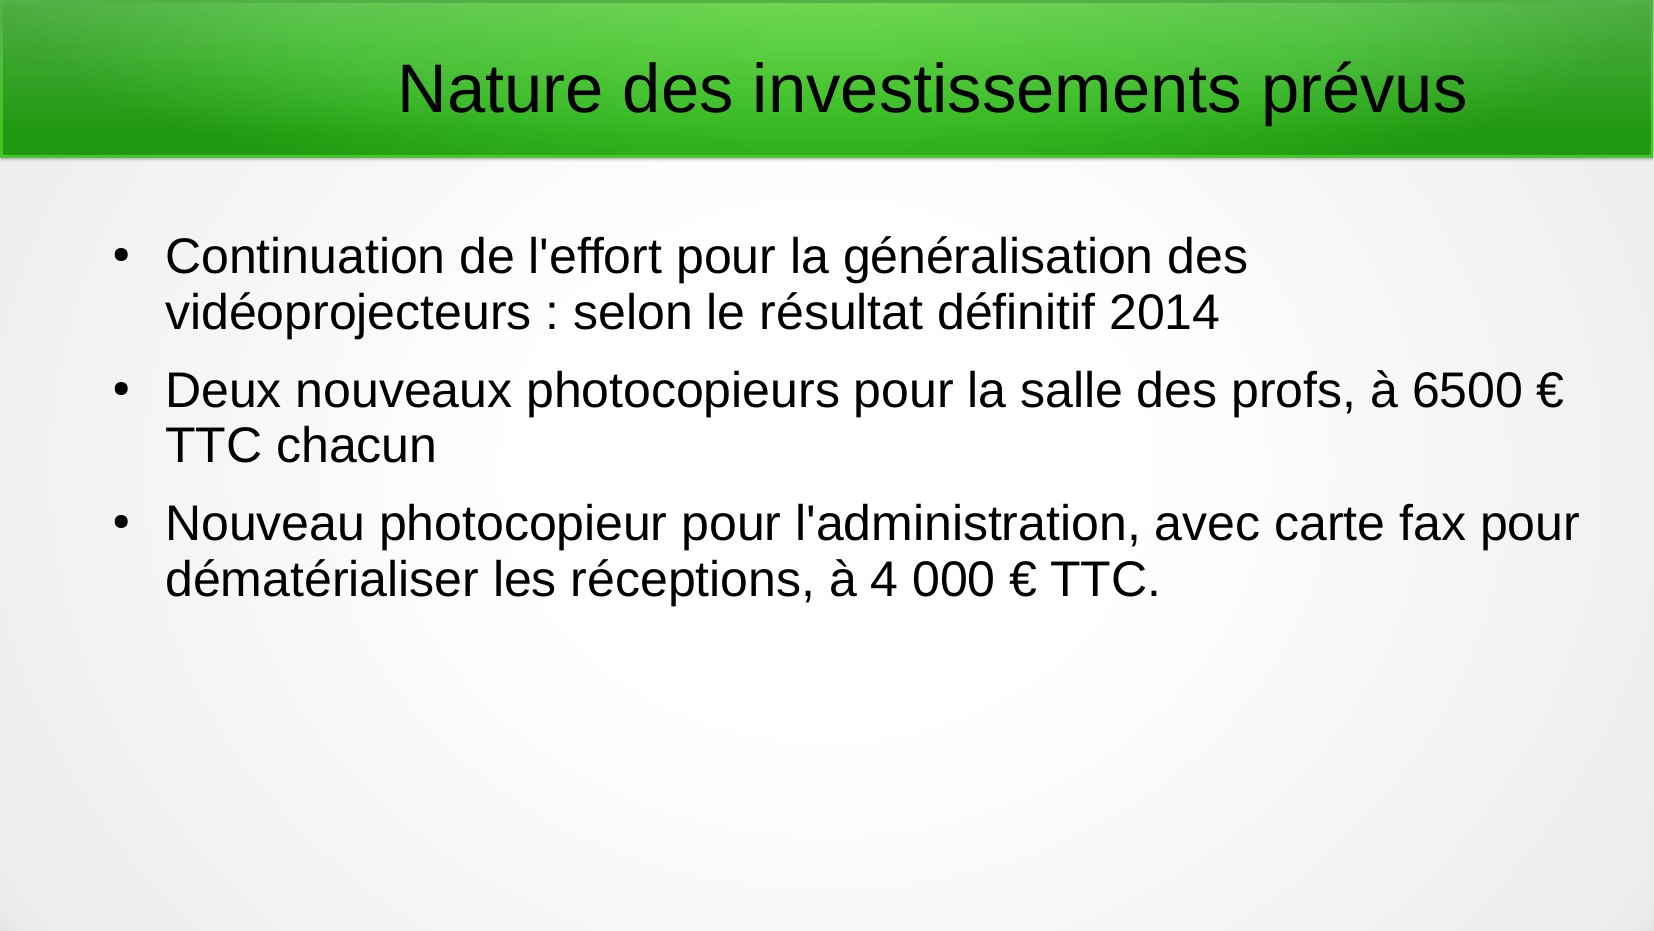

# Nature des investissements prévus
Continuation de l'effort pour la généralisation des vidéoprojecteurs : selon le résultat définitif 2014
Deux nouveaux photocopieurs pour la salle des profs, à 6500 € TTC chacun
Nouveau photocopieur pour l'administration, avec carte fax pour dématérialiser les réceptions, à 4 000 € TTC.